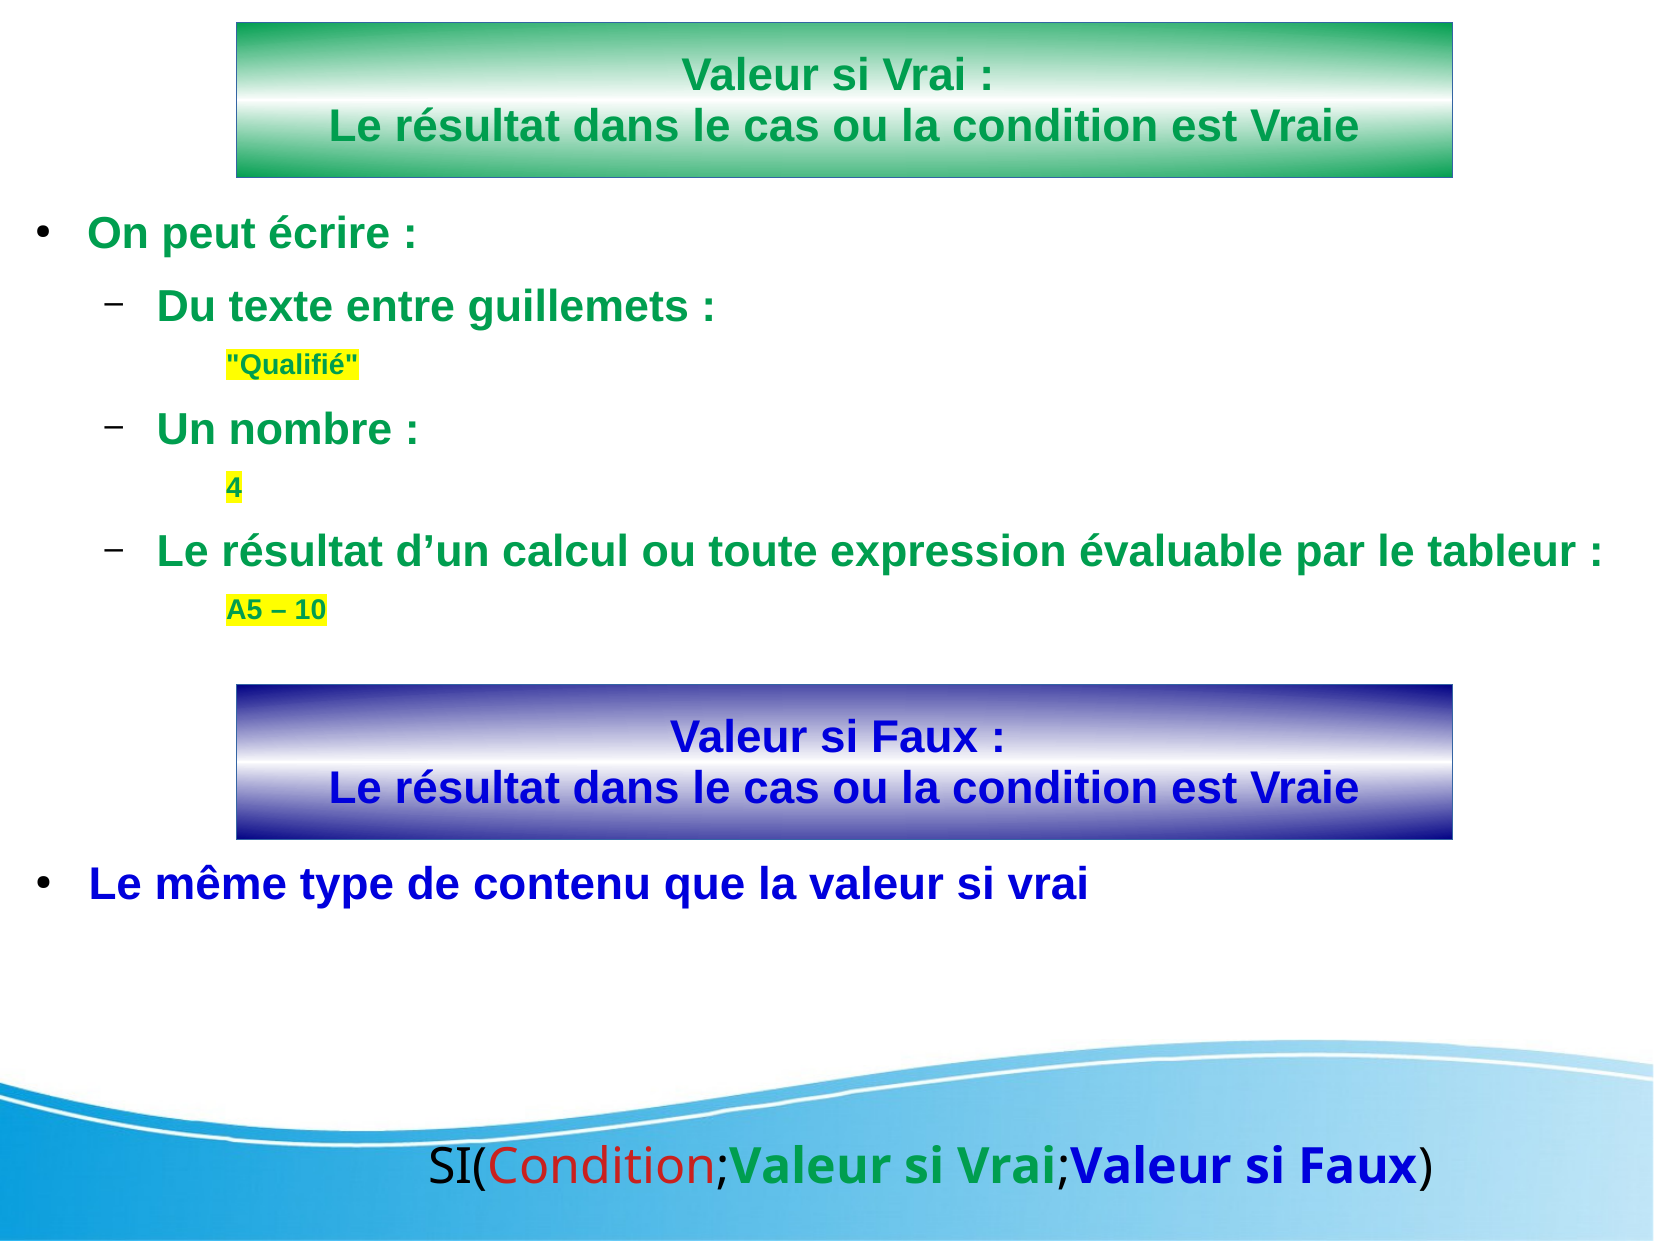

Valeur si Faux
Valeur si Vrai :
Le résultat dans le cas ou la condition est Vraie
# On peut écrire :
Du texte entre guillemets :
"Qualifié"
Un nombre :
4
Le résultat d’un calcul ou toute expression évaluable par le tableur :
A5 – 10
Valeur si Faux :
Le résultat dans le cas ou la condition est Vraie
Le même type de contenu que la valeur si vrai
SI(Condition;Valeur si Vrai;Valeur si Faux)